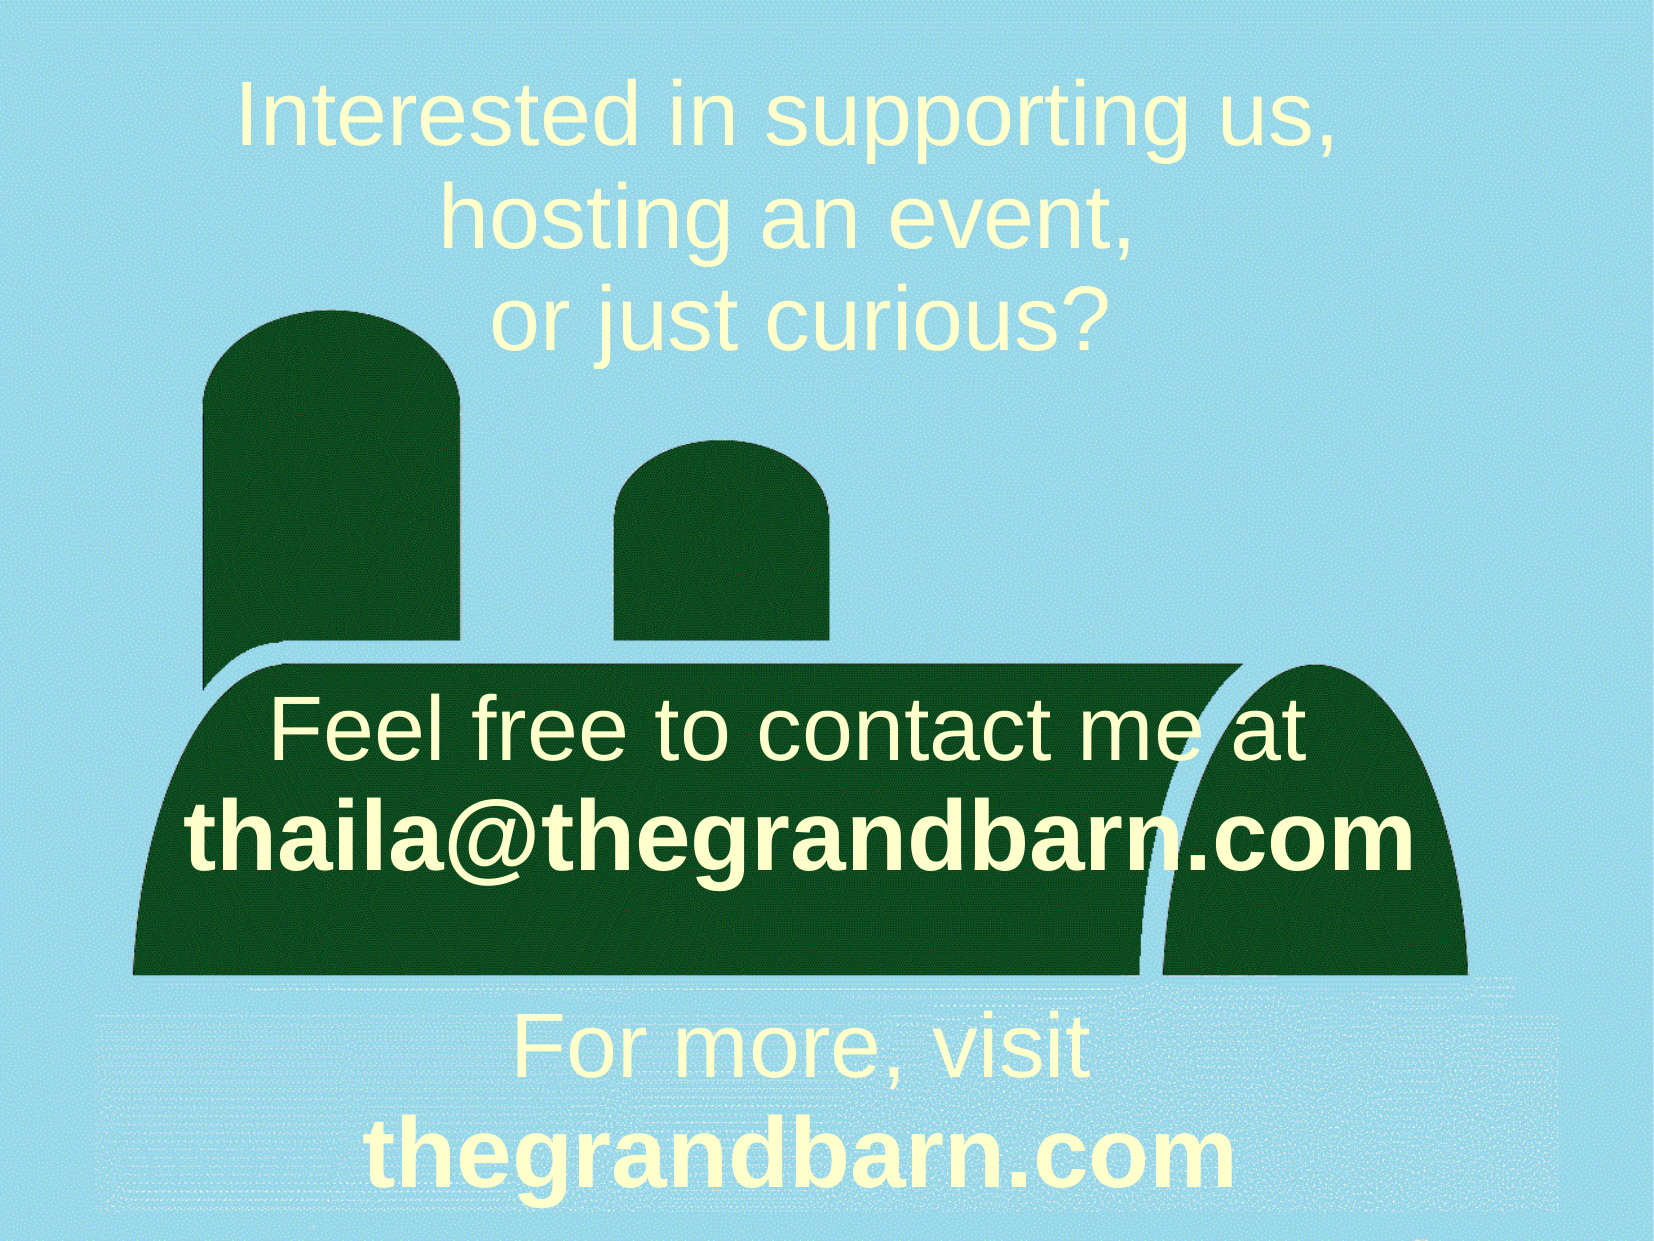

Interested in supporting us,
hosting an event,
or just curious?
Feel free to contact me at thaila@thegrandbarn.com
For more, visit thegrandbarn.com